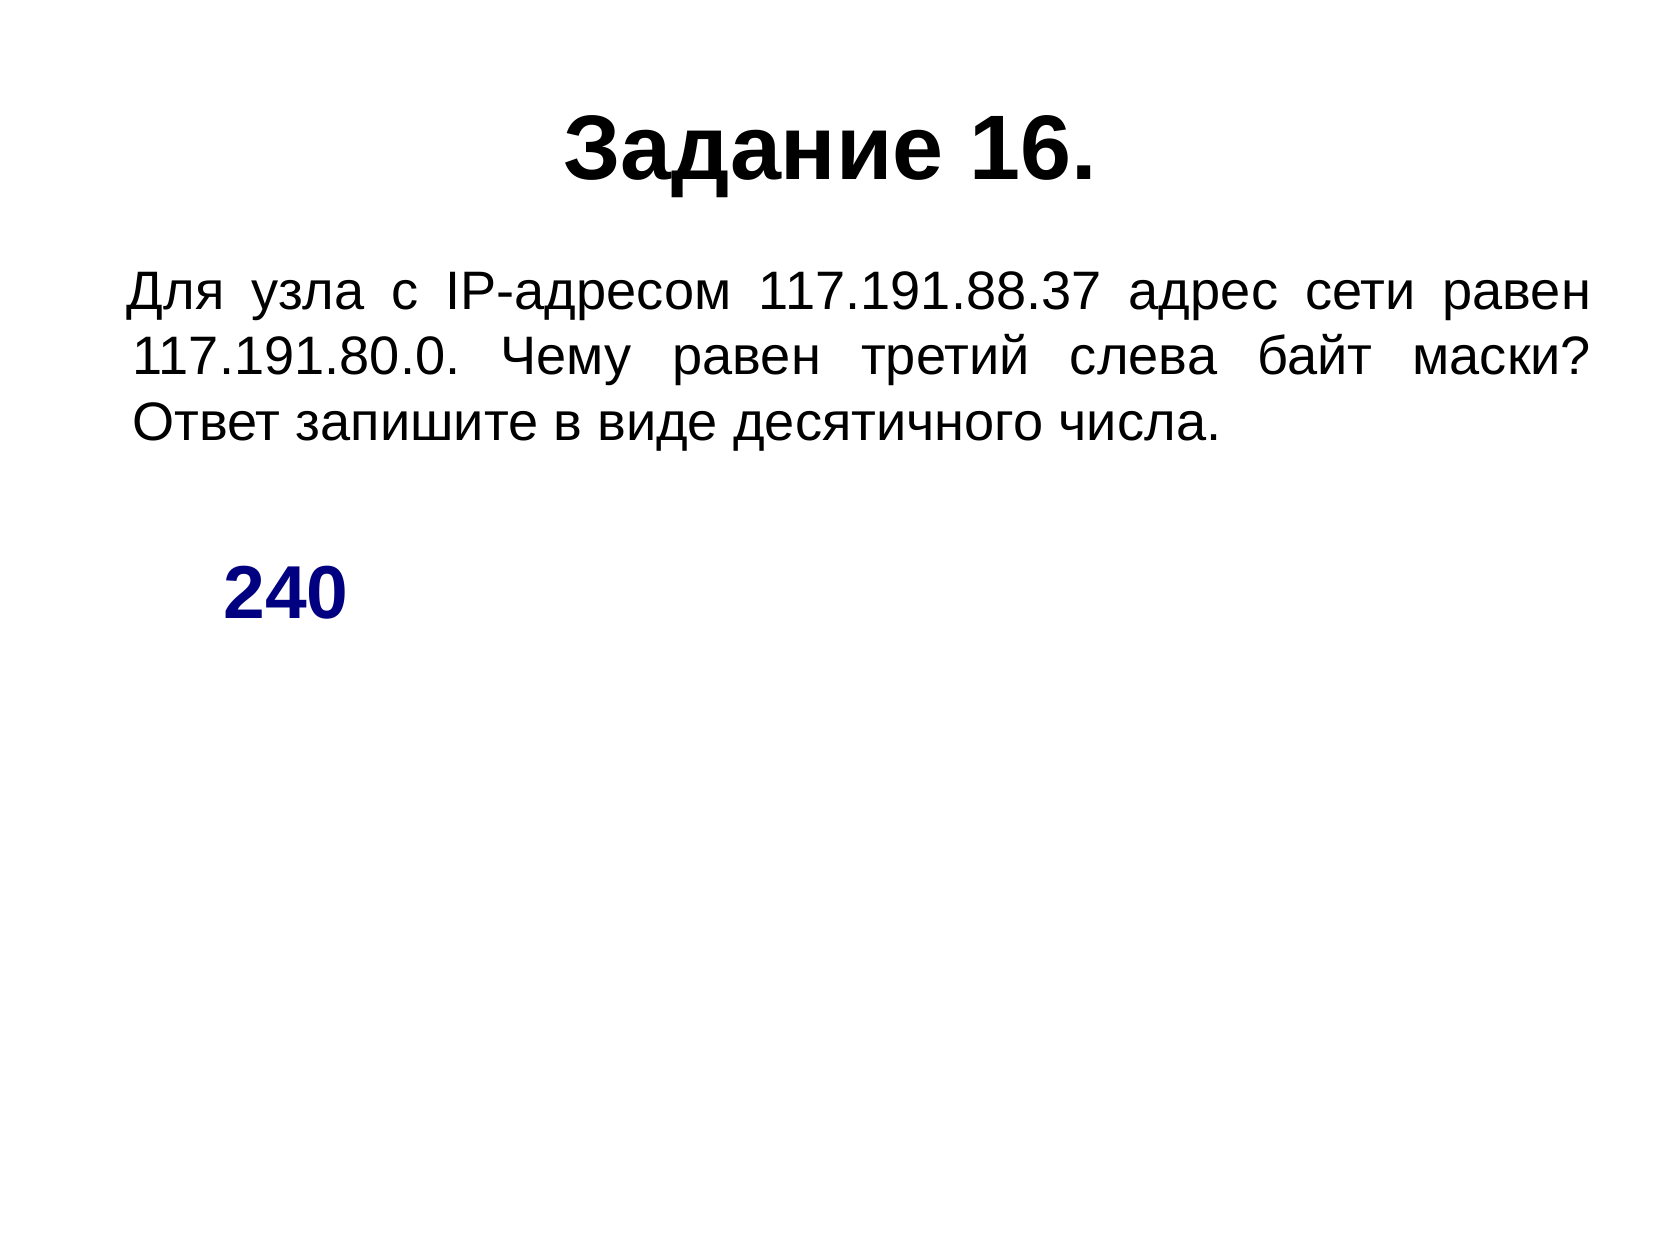

# Задание 16.
Для узла с IP-адресом 117.191.88.37 адрес сети равен 117.191.80.0. Чему равен третий слева байт маски? Ответ запишите в виде десятичного числа.
 	240